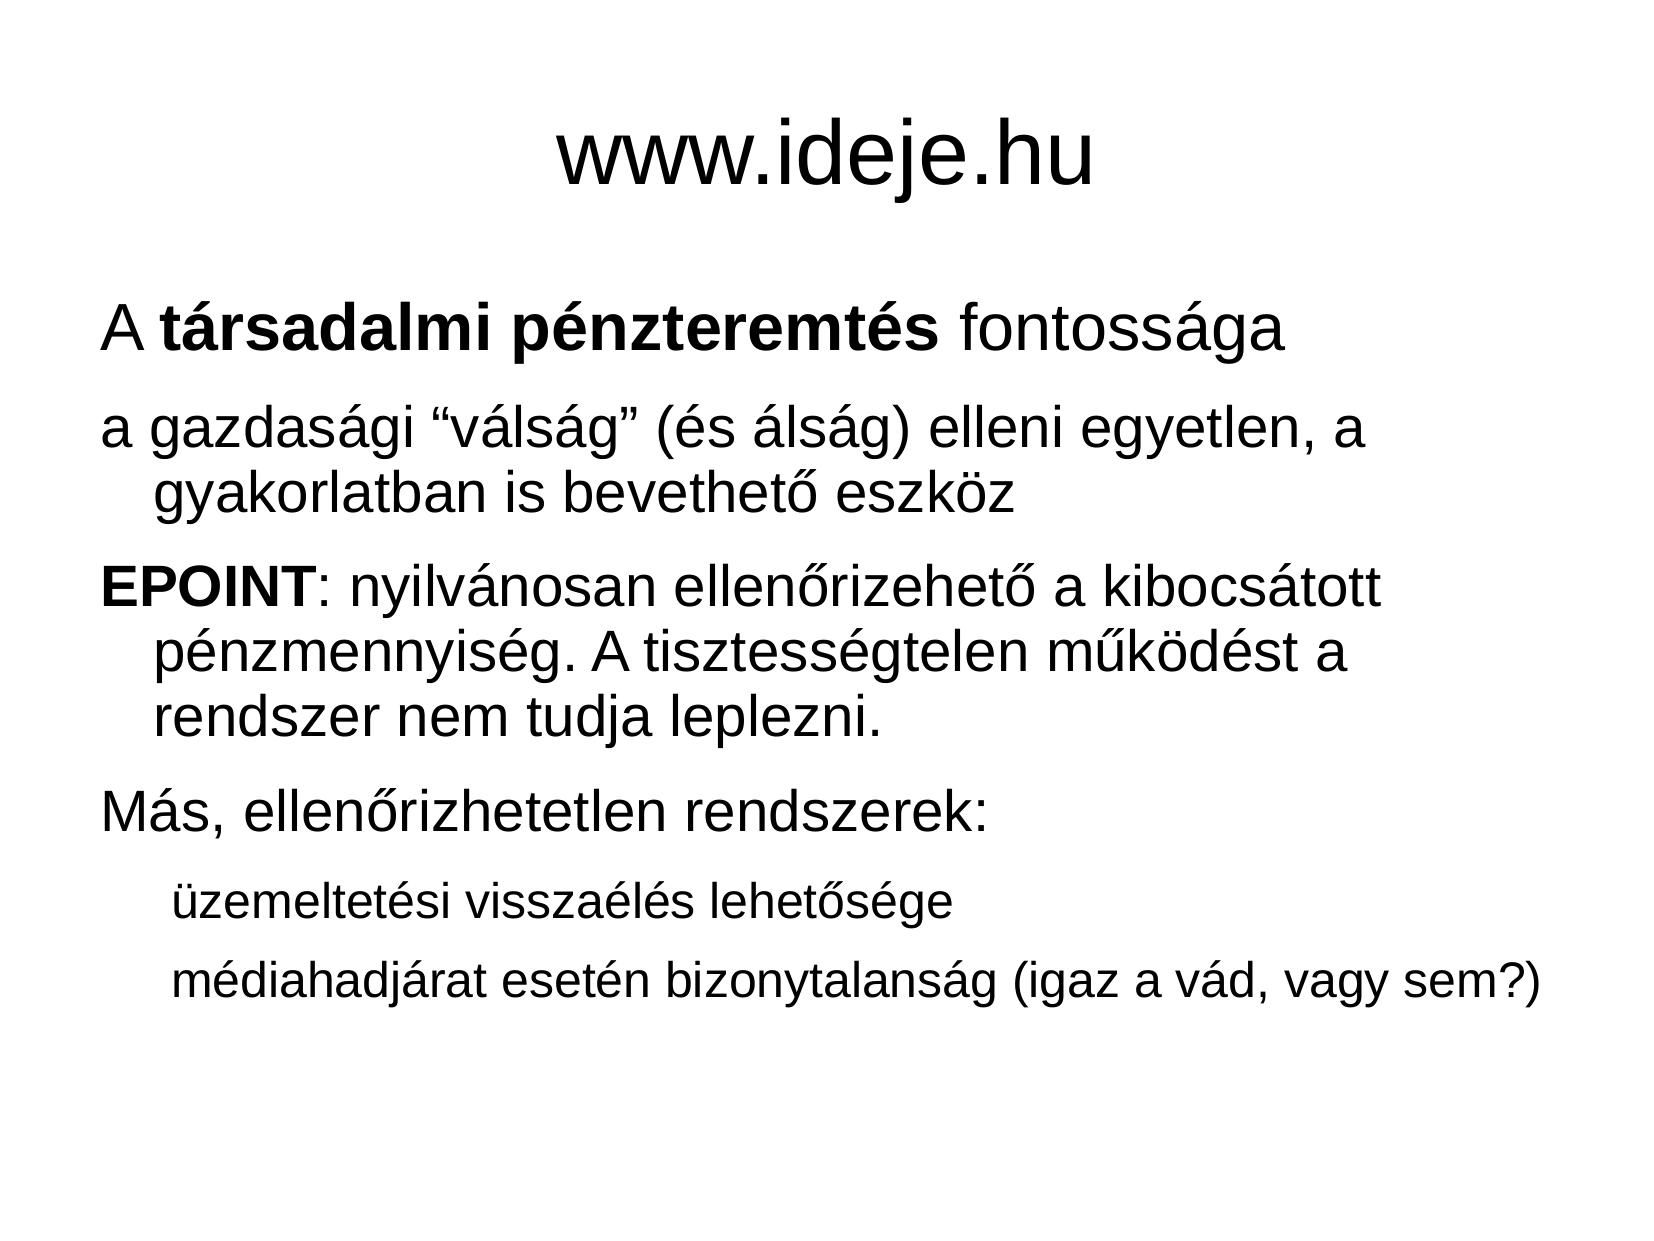

# www.ideje.hu
A társadalmi pénzteremtés fontossága
a gazdasági “válság” (és álság) elleni egyetlen, a gyakorlatban is bevethető eszköz
EPOINT: nyilvánosan ellenőrizehető a kibocsátott pénzmennyiség. A tisztességtelen működést a rendszer nem tudja leplezni.
Más, ellenőrizhetetlen rendszerek:
üzemeltetési visszaélés lehetősége
médiahadjárat esetén bizonytalanság (igaz a vád, vagy sem?)